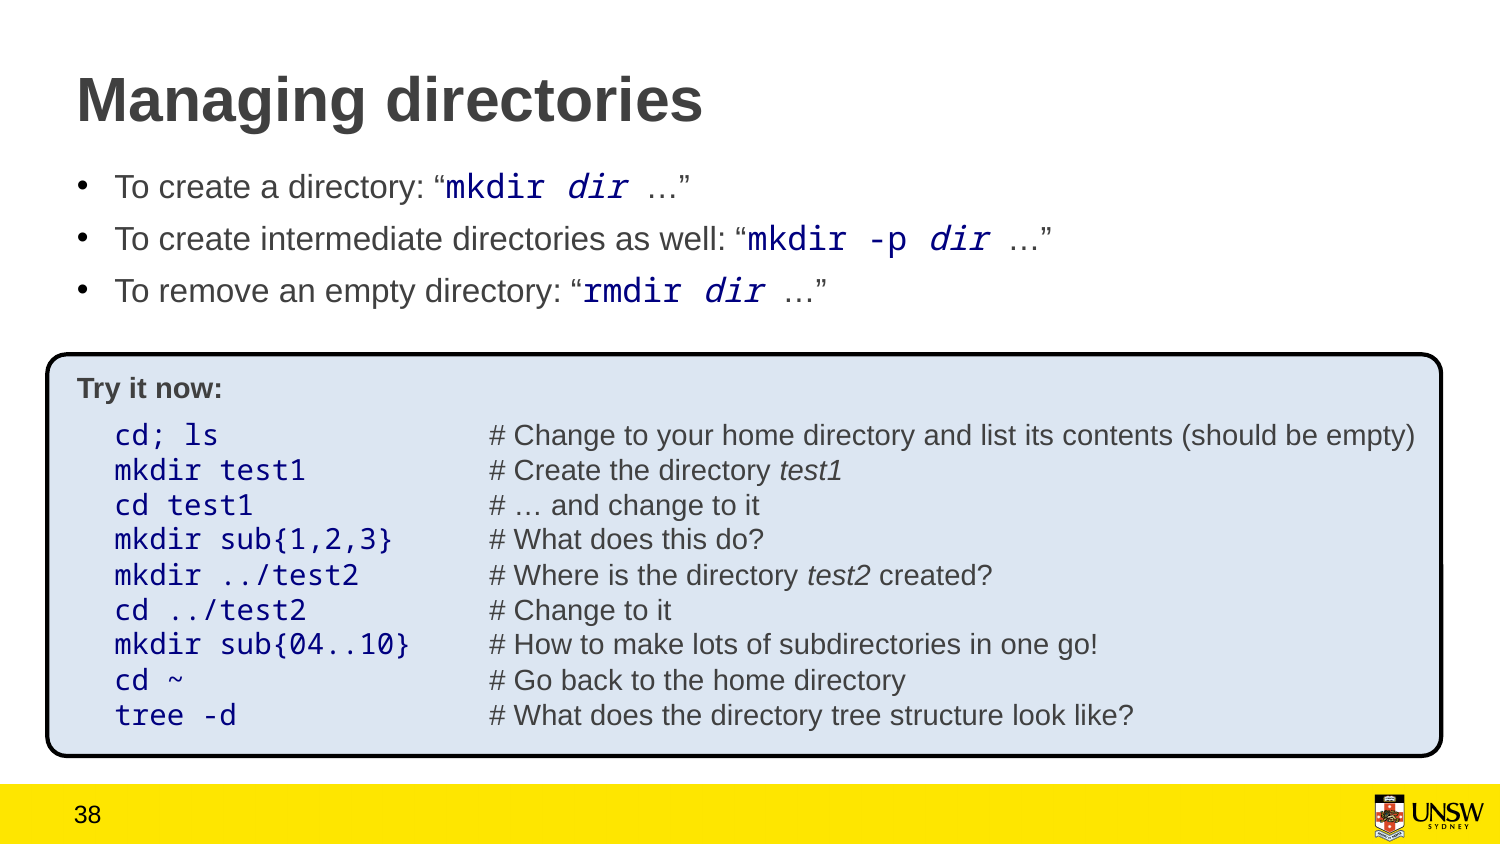

# Managing directories
To create a directory: “mkdir dir …”
To create intermediate directories as well: “mkdir -p dir …”
To remove an empty directory: “rmdir dir …”
Try it now:
cd; ls				# Change to your home directory and list its contents (should be empty)
mkdir test1			# Create the directory test1
cd test1				# … and change to it
mkdir sub{1,2,3}		# What does this do?
mkdir ../test2		# Where is the directory test2 created?
cd ../test2			# Change to it
mkdir sub{04..10}		# How to make lots of subdirectories in one go!
cd ~					# Go back to the home directory
tree -d				# What does the directory tree structure look like?